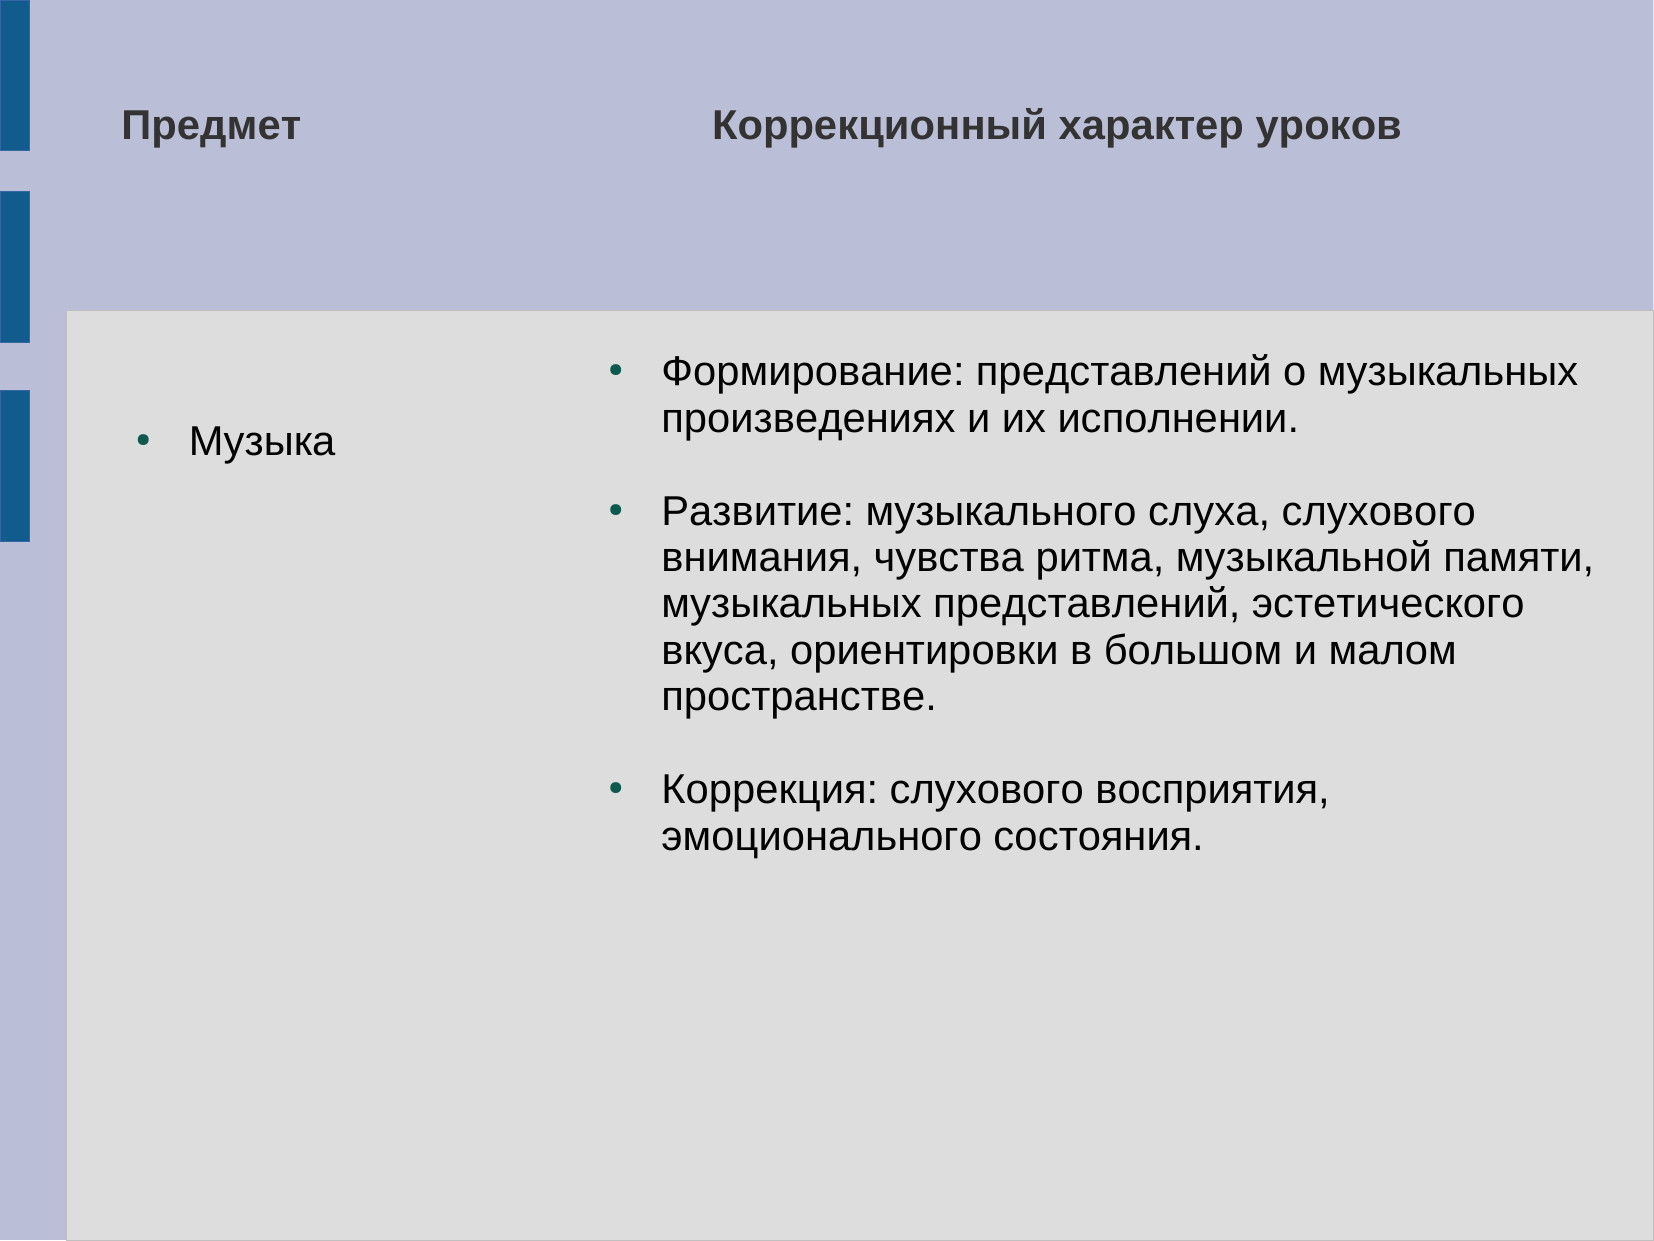

# Предмет						Коррекционный характер уроков
Музыка
Формирование: представлений о музыкальных произведениях и их исполнении.
Развитие: музыкального слуха, слухового внимания, чувства ритма, музыкальной памяти, музыкальных представлений, эстетического вкуса, ориентировки в большом и малом пространстве.
Коррекция: слухового восприятия, эмоционального состояния.